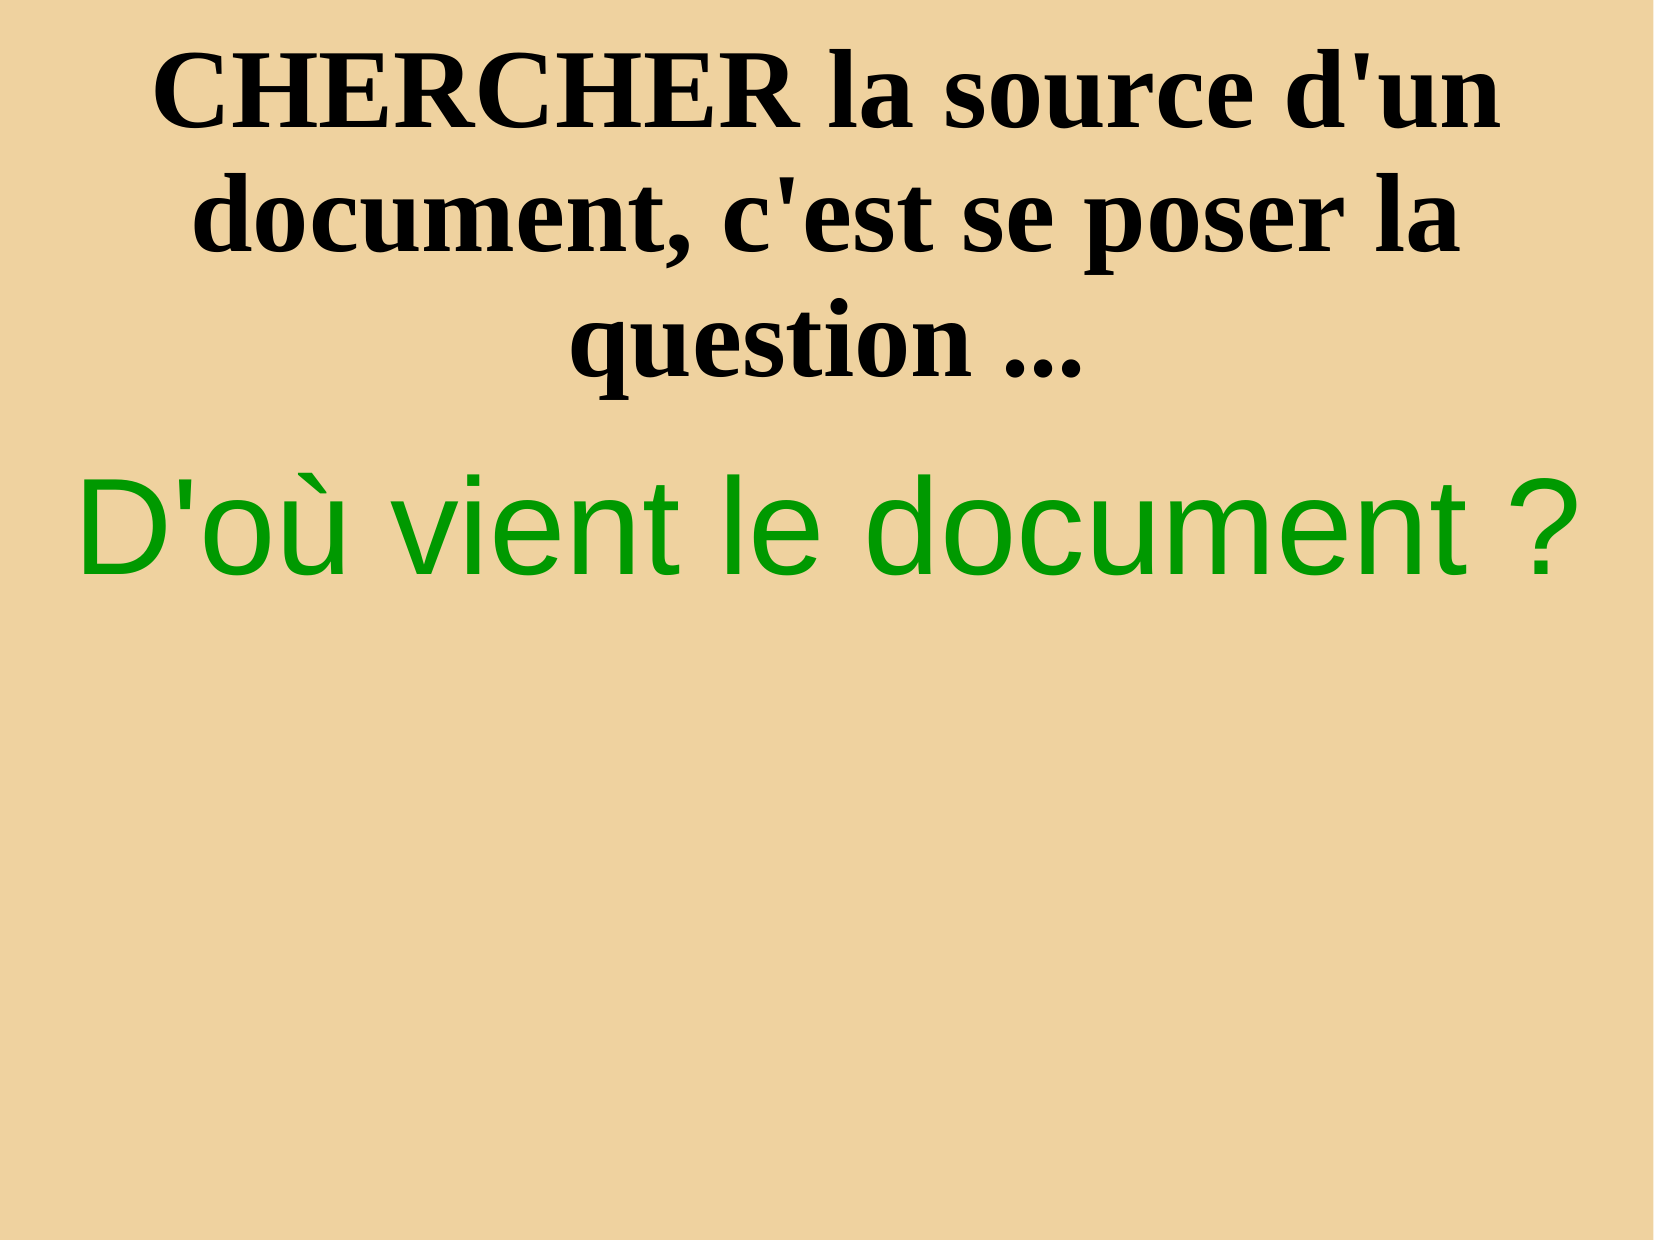

# CHERCHER la source d'un document, c'est se poser la question ...
D'où vient le document ?